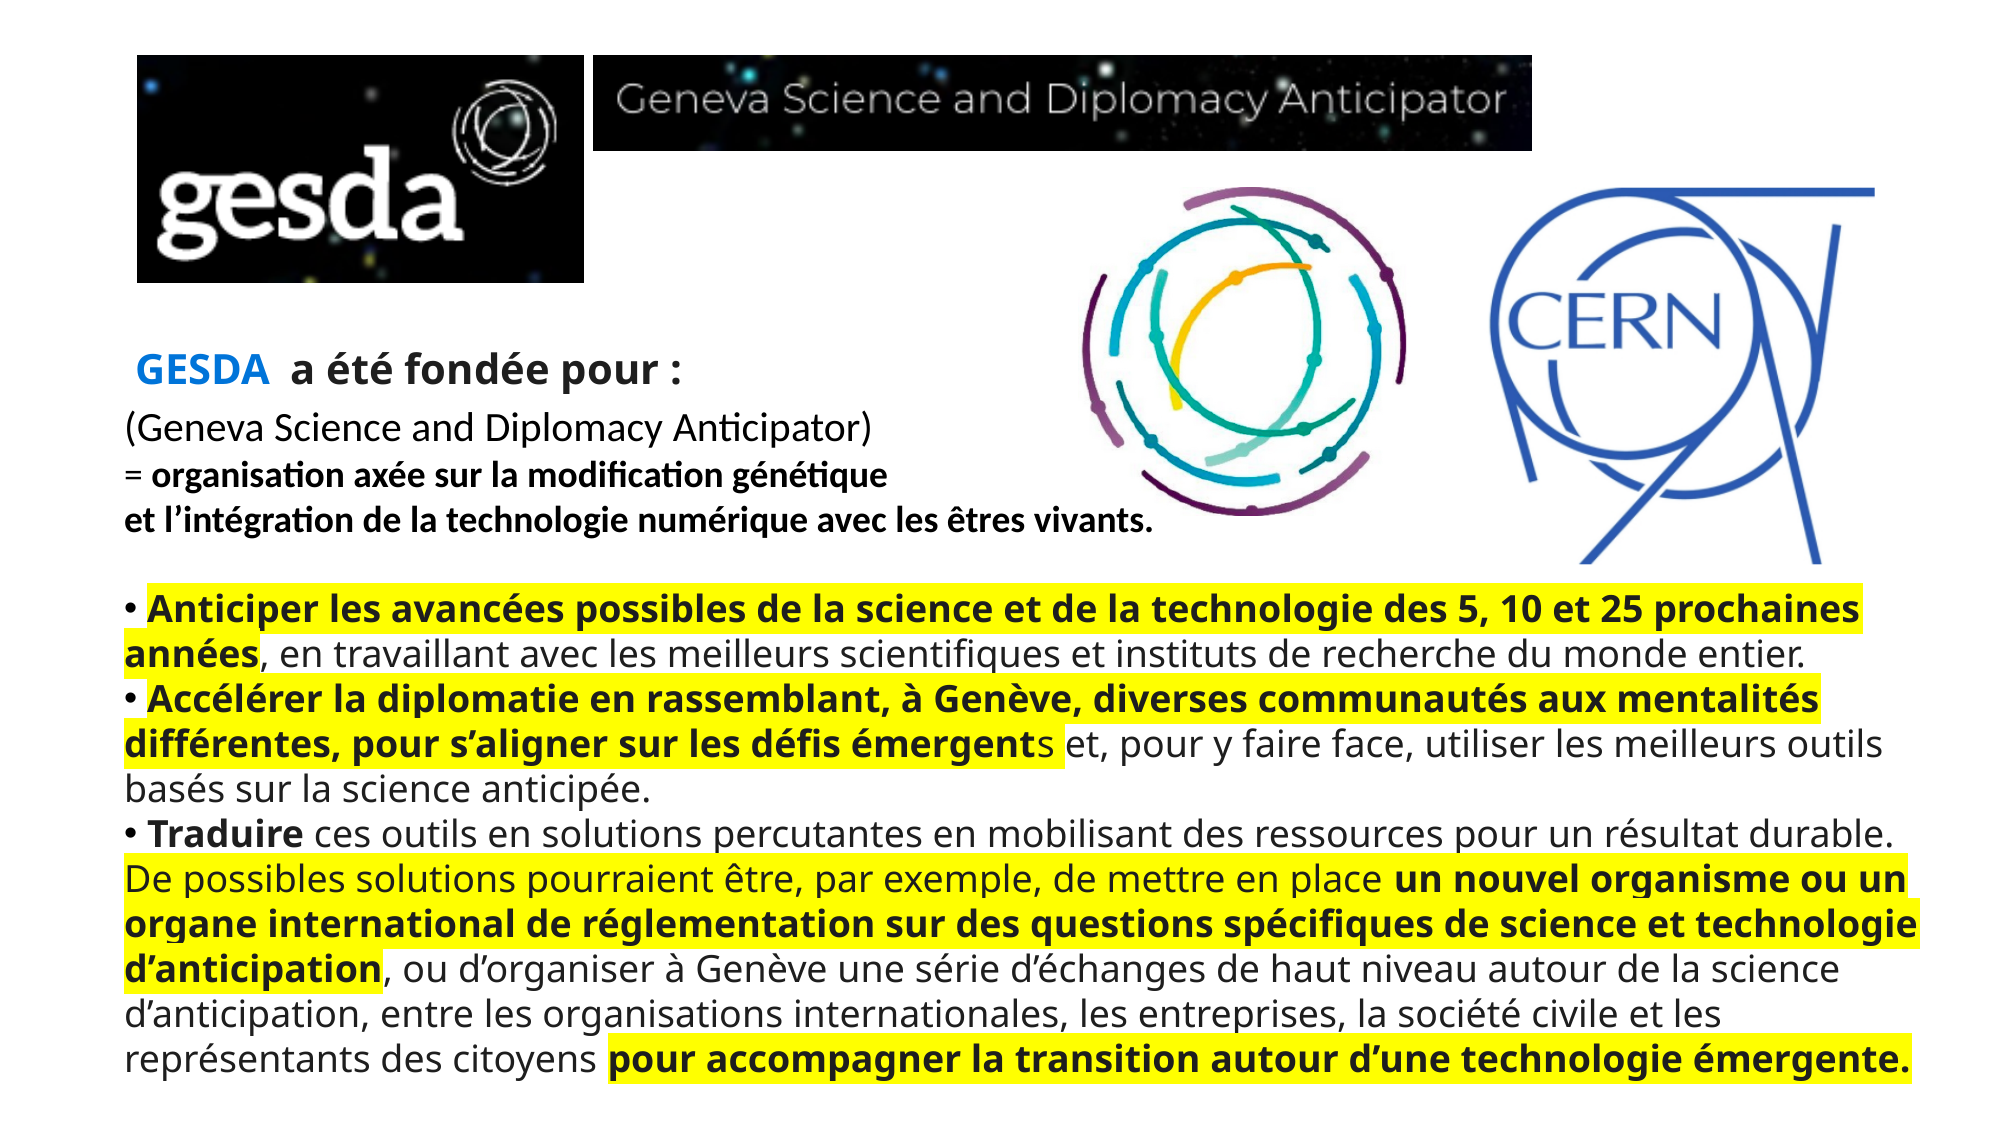

GESDA  a été fondée pour :
(Geneva Science and Diplomacy Anticipator)
= organisation axée sur la modification génétique
et l’intégration de la technologie numérique avec les êtres vivants.
 Anticiper les avancées possibles de la science et de la technologie des 5, 10 et 25 prochaines années, en travaillant avec les meilleurs scientifiques et instituts de recherche du monde entier.
 Accélérer la diplomatie en rassemblant, à Genève, diverses communautés aux mentalités différentes, pour s’aligner sur les défis émergents et, pour y faire face, utiliser les meilleurs outils basés sur la science anticipée.
 Traduire ces outils en solutions percutantes en mobilisant des ressources pour un résultat durable. De possibles solutions pourraient être, par exemple, de mettre en place un nouvel organisme ou un organe international de réglementation sur des questions spécifiques de science et technologie d’anticipation, ou d’organiser à Genève une série d’échanges de haut niveau autour de la science d’anticipation, entre les organisations internationales, les entreprises, la société civile et les représentants des citoyens pour accompagner la transition autour d’une technologie émergente.